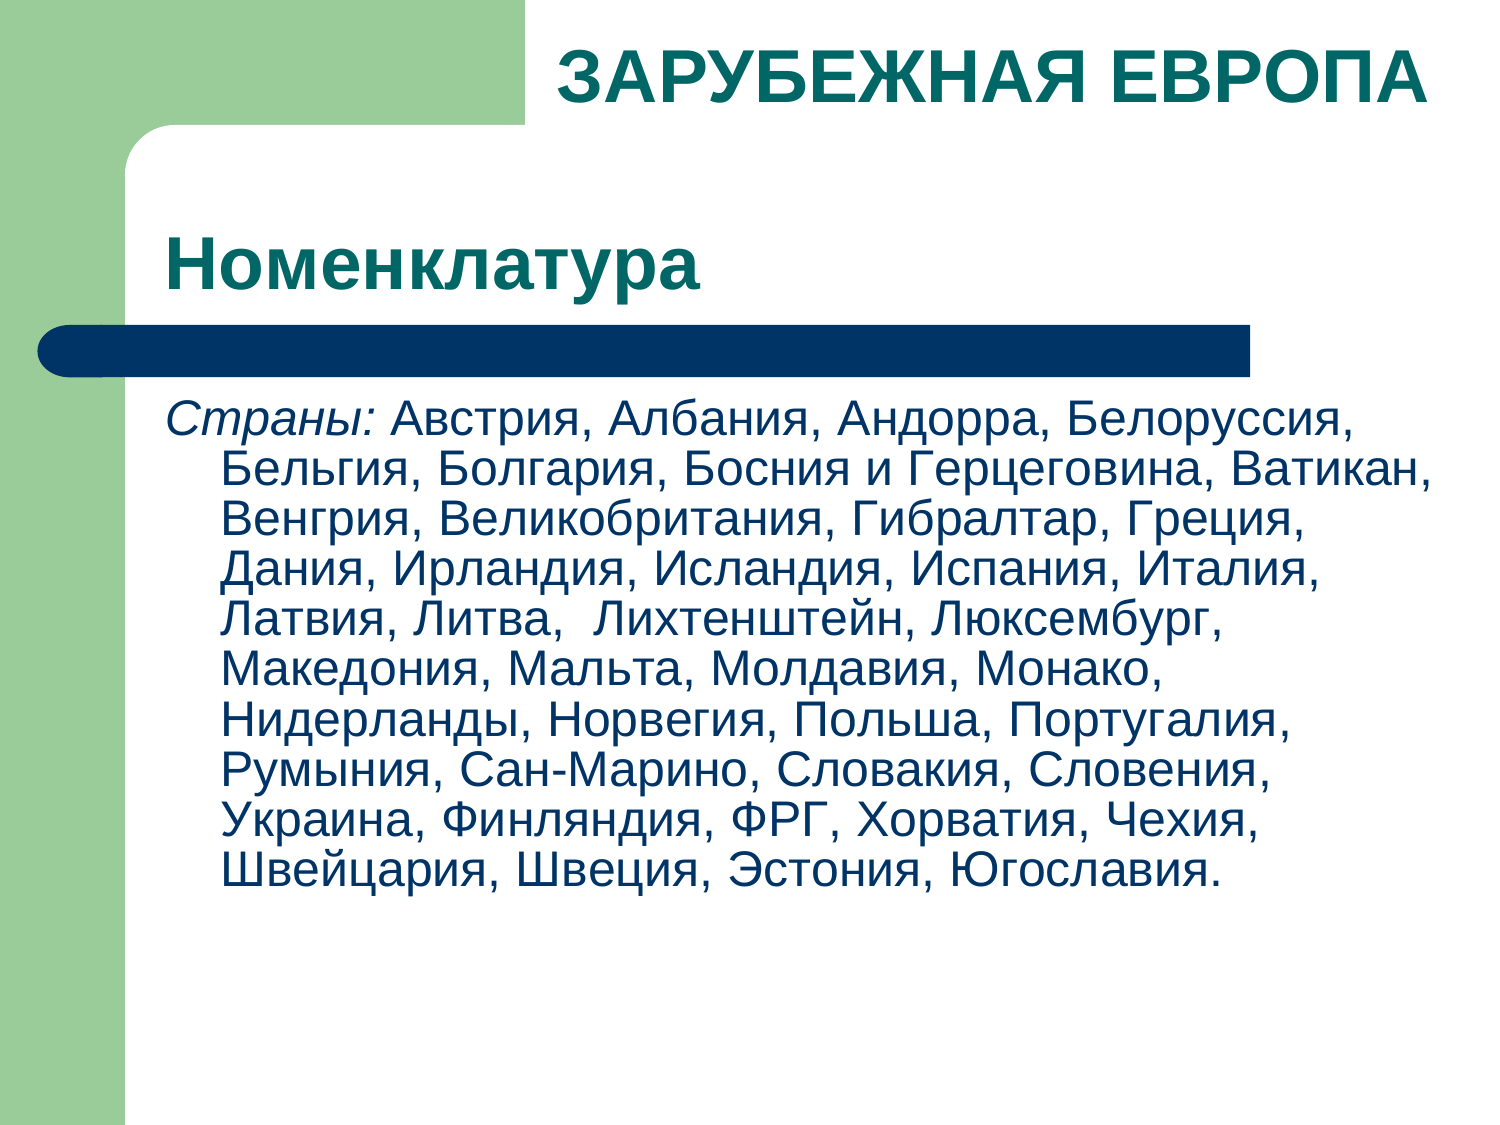

ЗАРУБЕЖНАЯ ЕВРОПА
# Номенклатура
Страны: Австрия, Албания, Андорра, Белоруссия, Бельгия, Болгария, Босния и Герцеговина, Ватикан, Венгрия, Великобритания, Гибралтар, Греция, Дания, Ирландия, Исландия, Испания, Италия, Латвия, Литва, Лихтенштейн, Люксембург, Македония, Мальта, Молдавия, Монако, Нидерланды, Норвегия, Польша, Португалия, Румыния, Сан-Марино, Словакия, Словения, Украина, Финляндия, ФРГ, Хорватия, Чехия, Швейцария, Швеция, Эстония, Югославия.